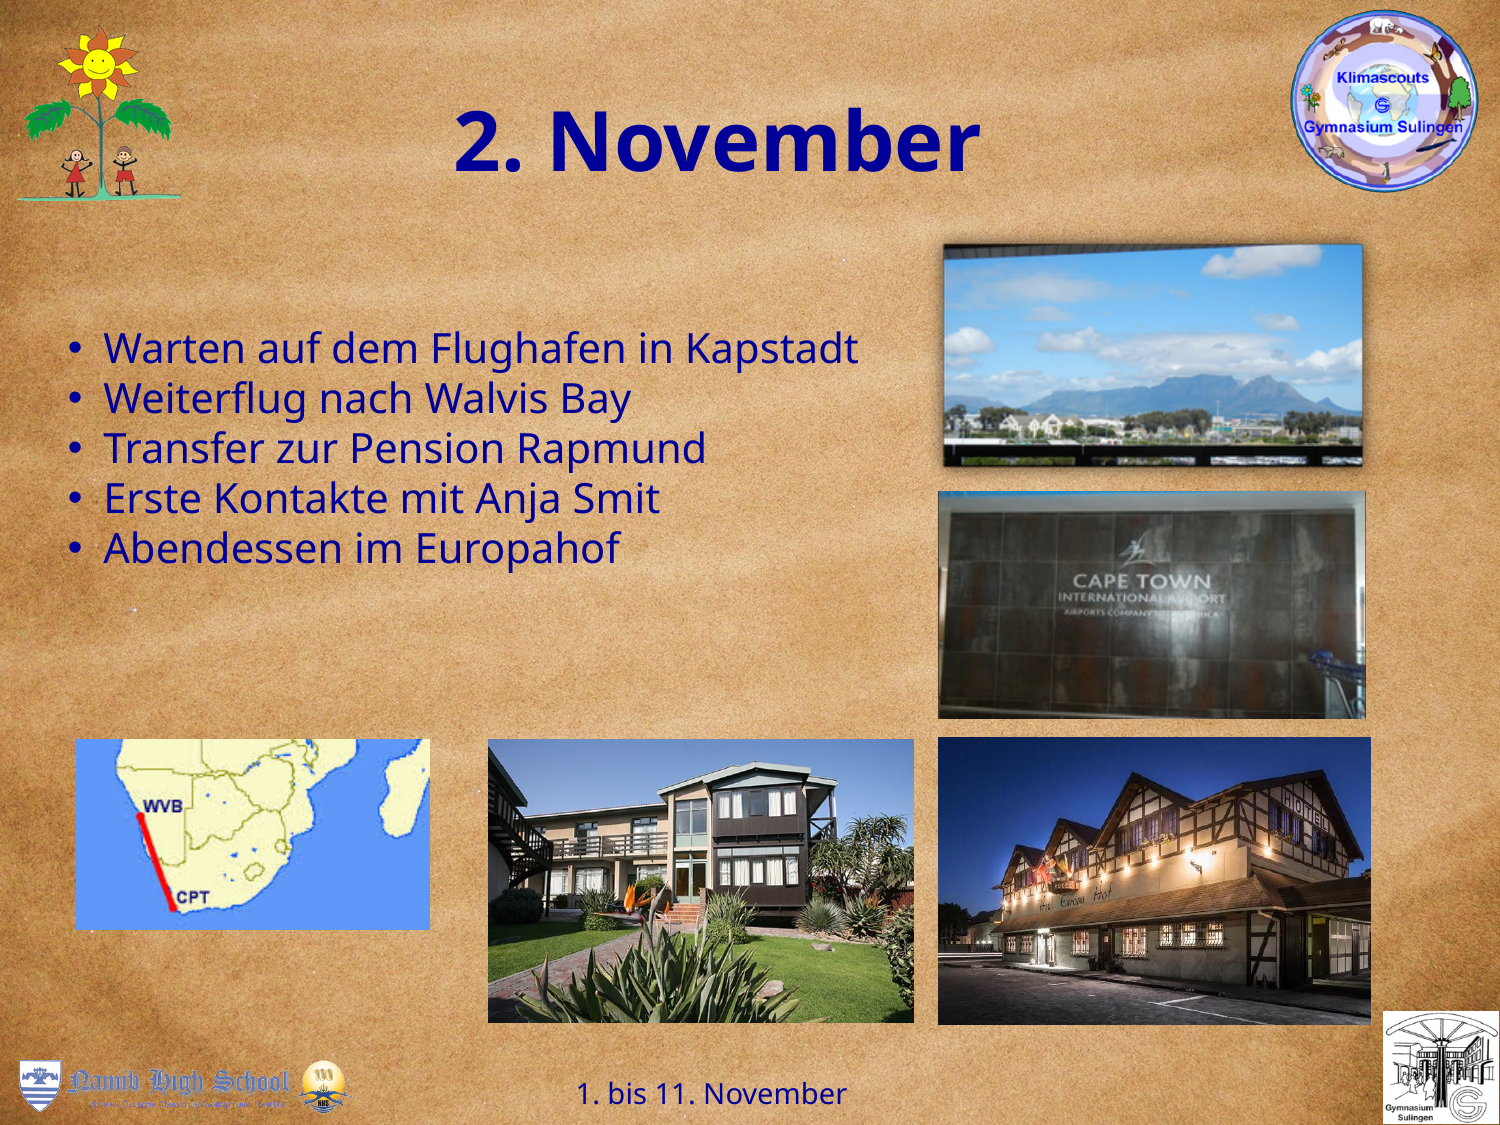

2. November
Warten auf dem Flughafen in Kapstadt
Weiterflug nach Walvis Bay
Transfer zur Pension Rapmund
Erste Kontakte mit Anja Smit
Abendessen im Europahof